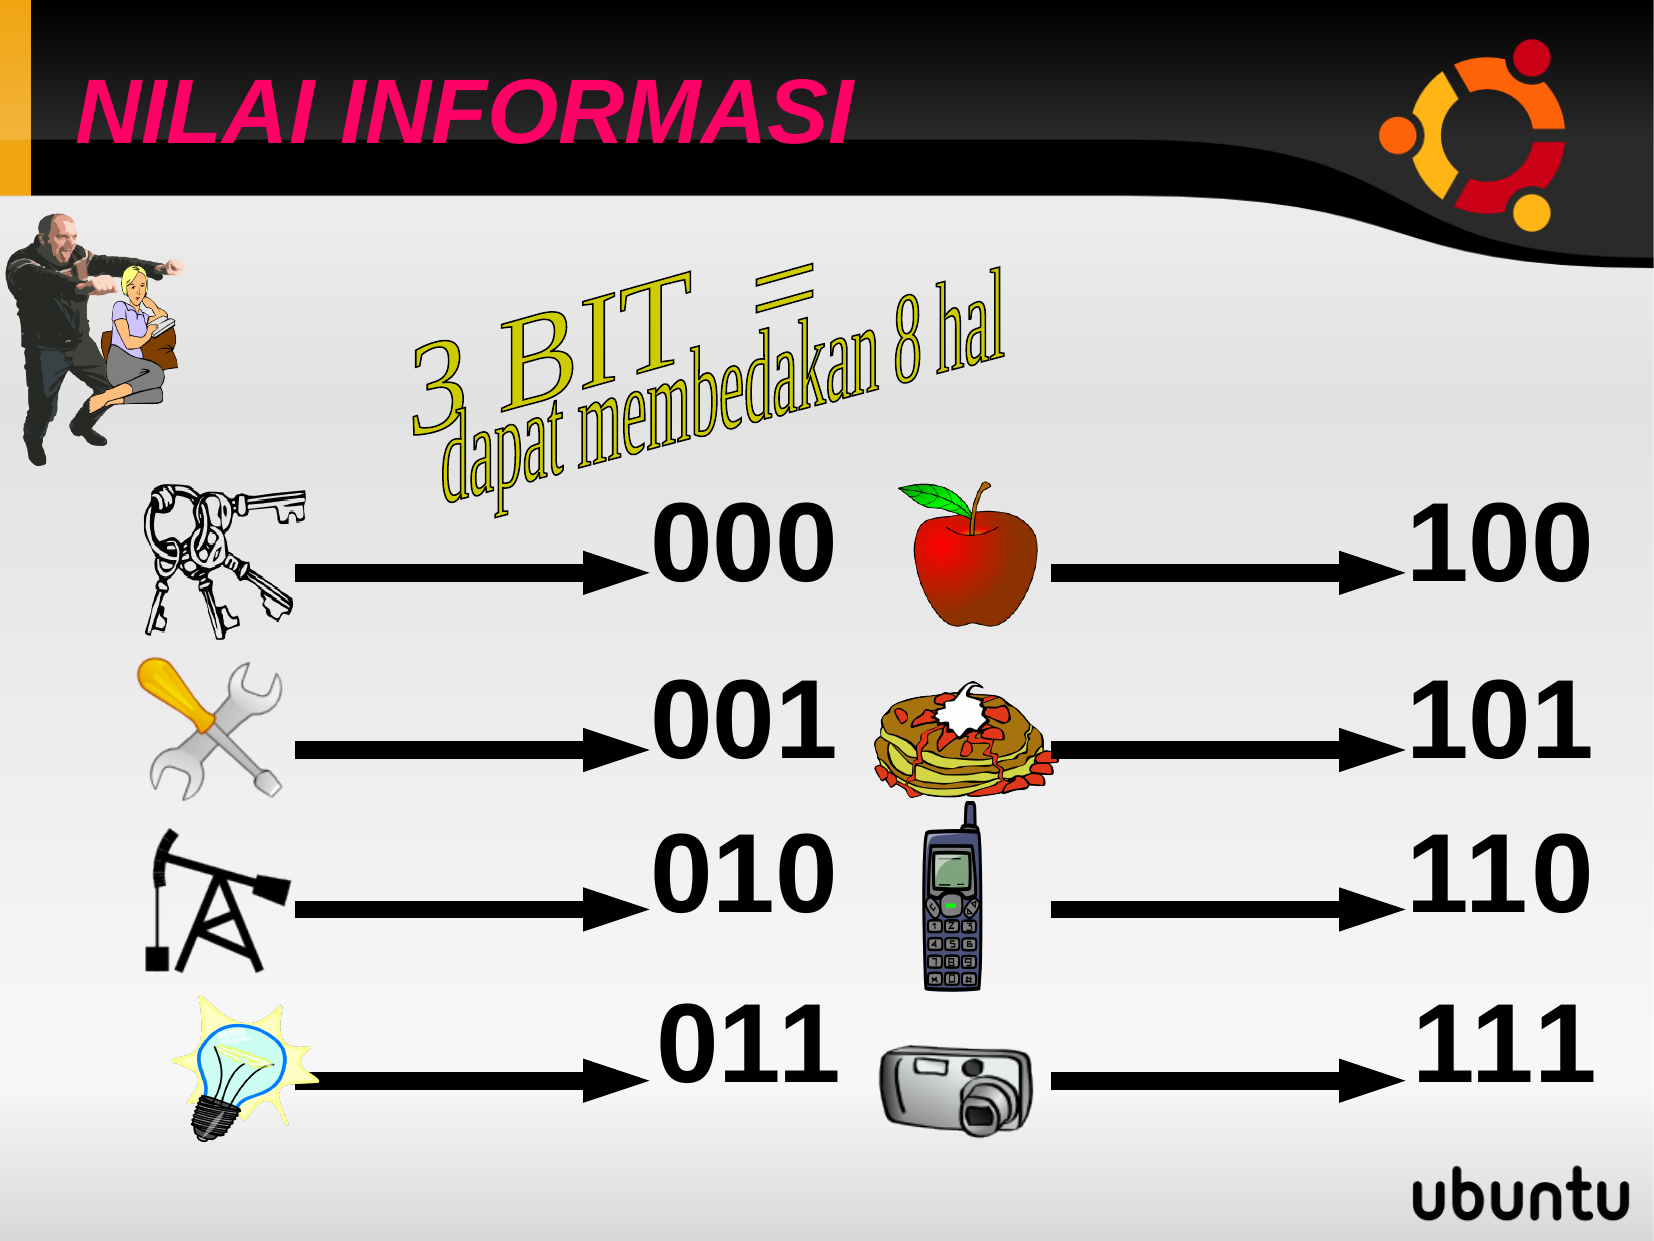

# NILAI INFORMASI
3 BIT =
dapat membedakan 8 hal
000
100
001
101
010
110
011
111